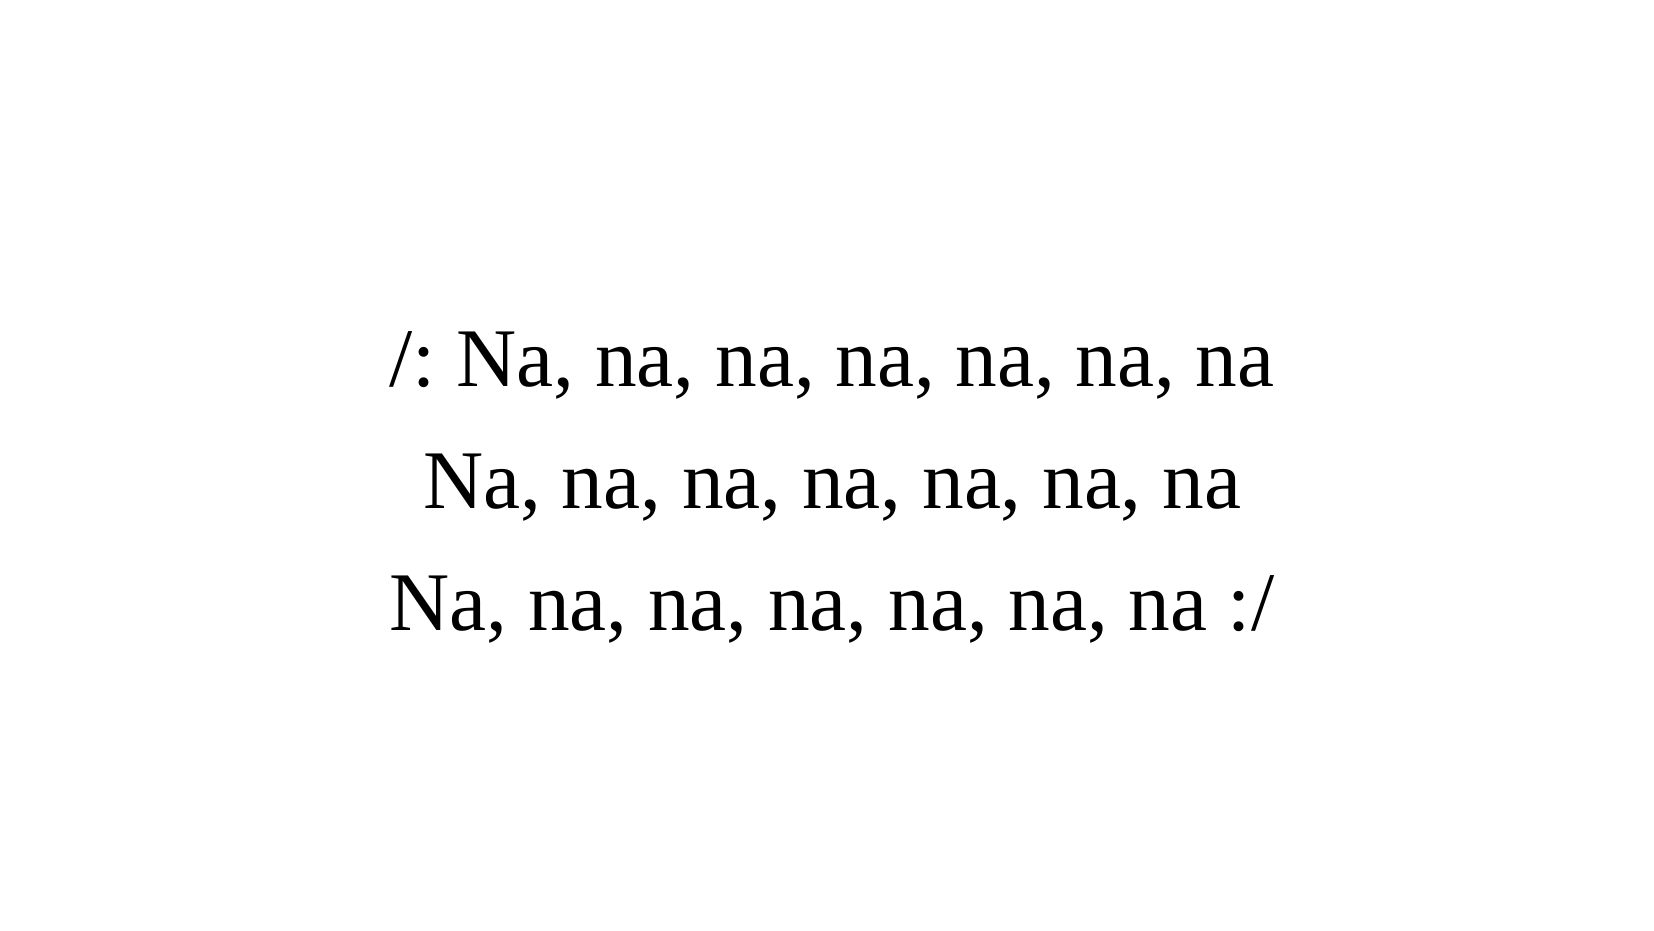

# /: Na, na, na, na, na, na, na
Na, na, na, na, na, na, na
Na, na, na, na, na, na, na :/